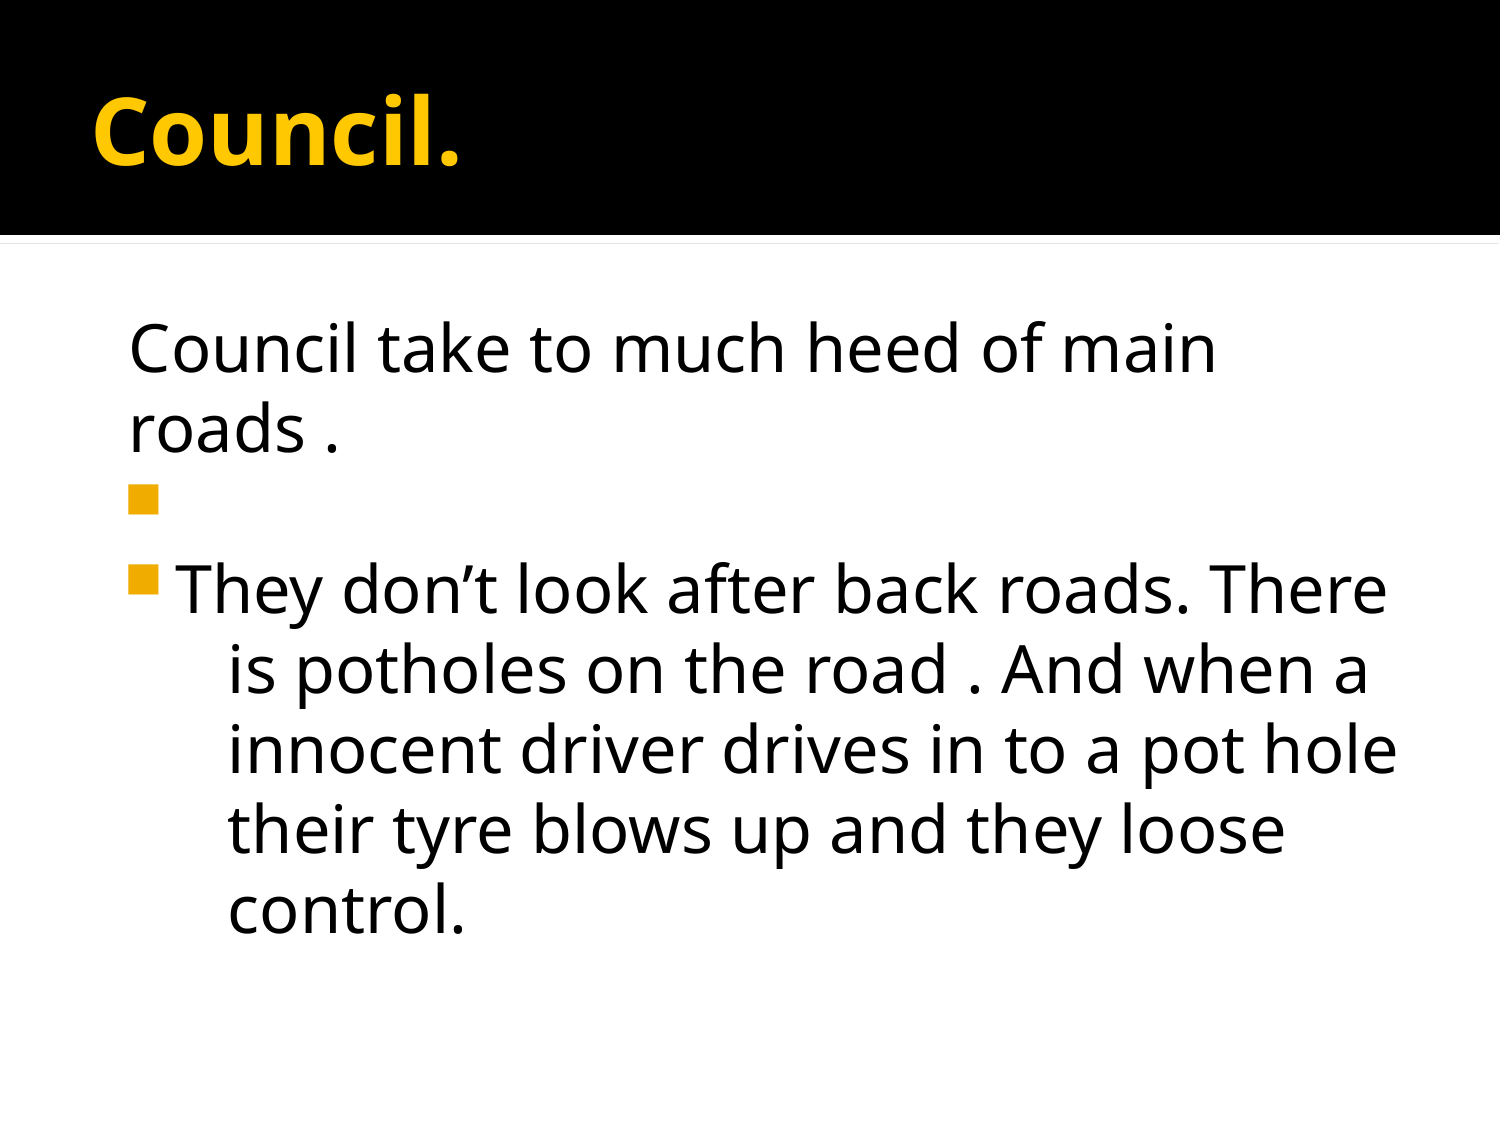

# Council.
Council take to much heed of main roads .
They don’t look after back roads. There is potholes on the road . And when a innocent driver drives in to a pot hole their tyre blows up and they loose control.